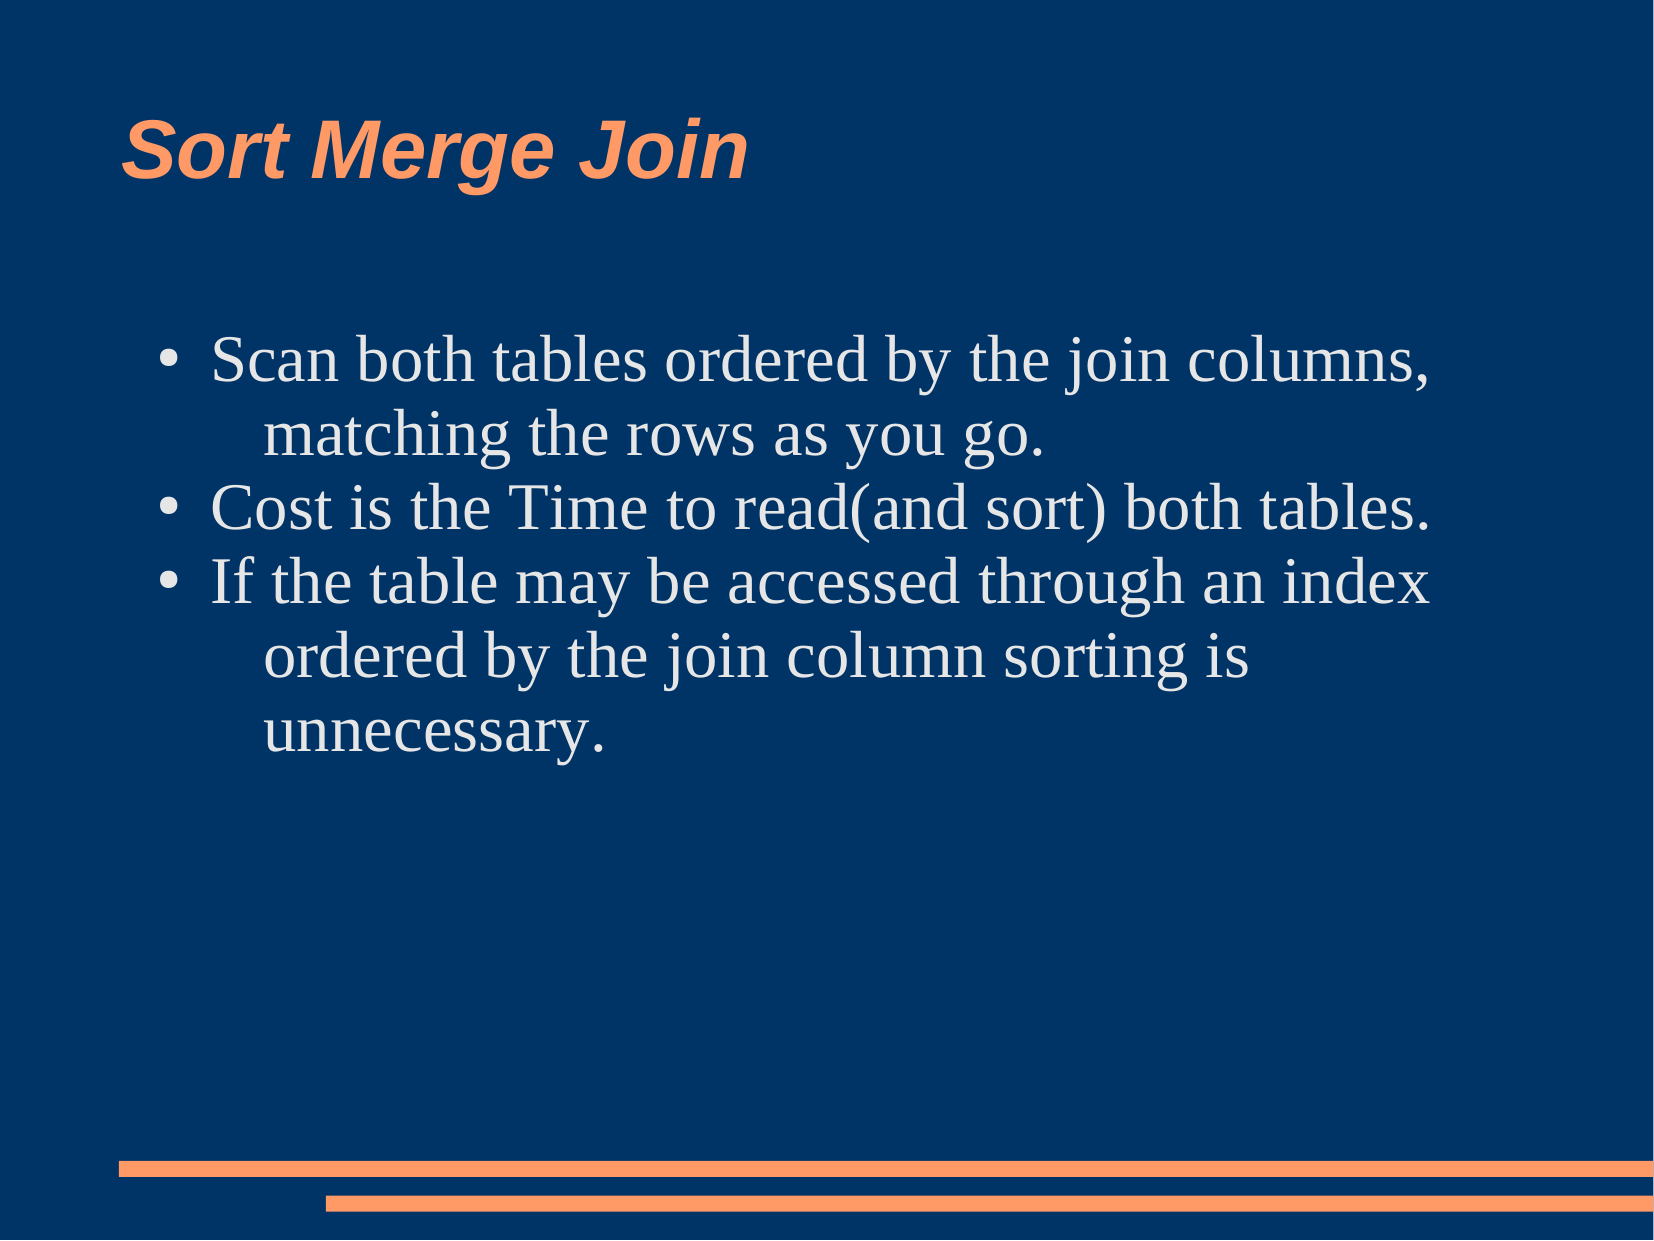

# Sort Merge Join
Scan both tables ordered by the join columns, matching the rows as you go.
Cost is the Time to read(and sort) both tables.
If the table may be accessed through an index ordered by the join column sorting is unnecessary.